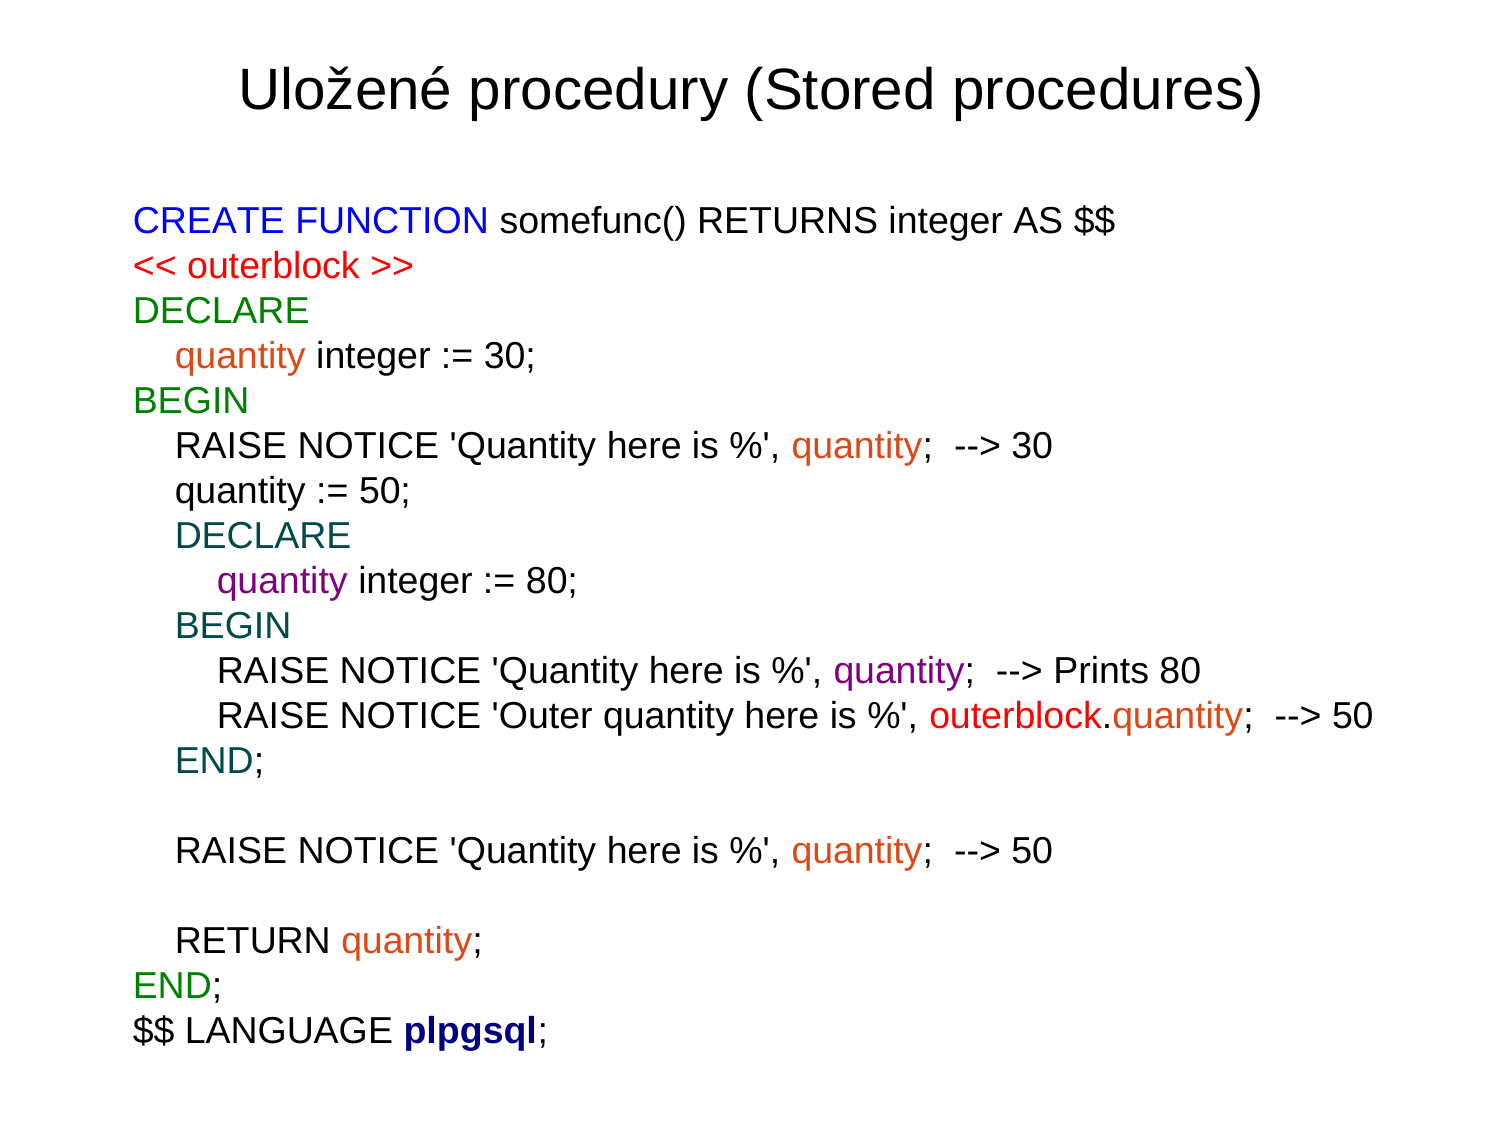

# Uložené procedury (Stored procedures)
CREATE FUNCTION somefunc() RETURNS integer AS $$
<< outerblock >>
DECLARE
 quantity integer := 30;
BEGIN
 RAISE NOTICE 'Quantity here is %', quantity; --> 30
 quantity := 50;
 DECLARE
 quantity integer := 80;
 BEGIN
 RAISE NOTICE 'Quantity here is %', quantity; --> Prints 80
 RAISE NOTICE 'Outer quantity here is %', outerblock.quantity; --> 50
 END;
 RAISE NOTICE 'Quantity here is %', quantity; --> 50
 RETURN quantity;
END;
$$ LANGUAGE plpgsql;